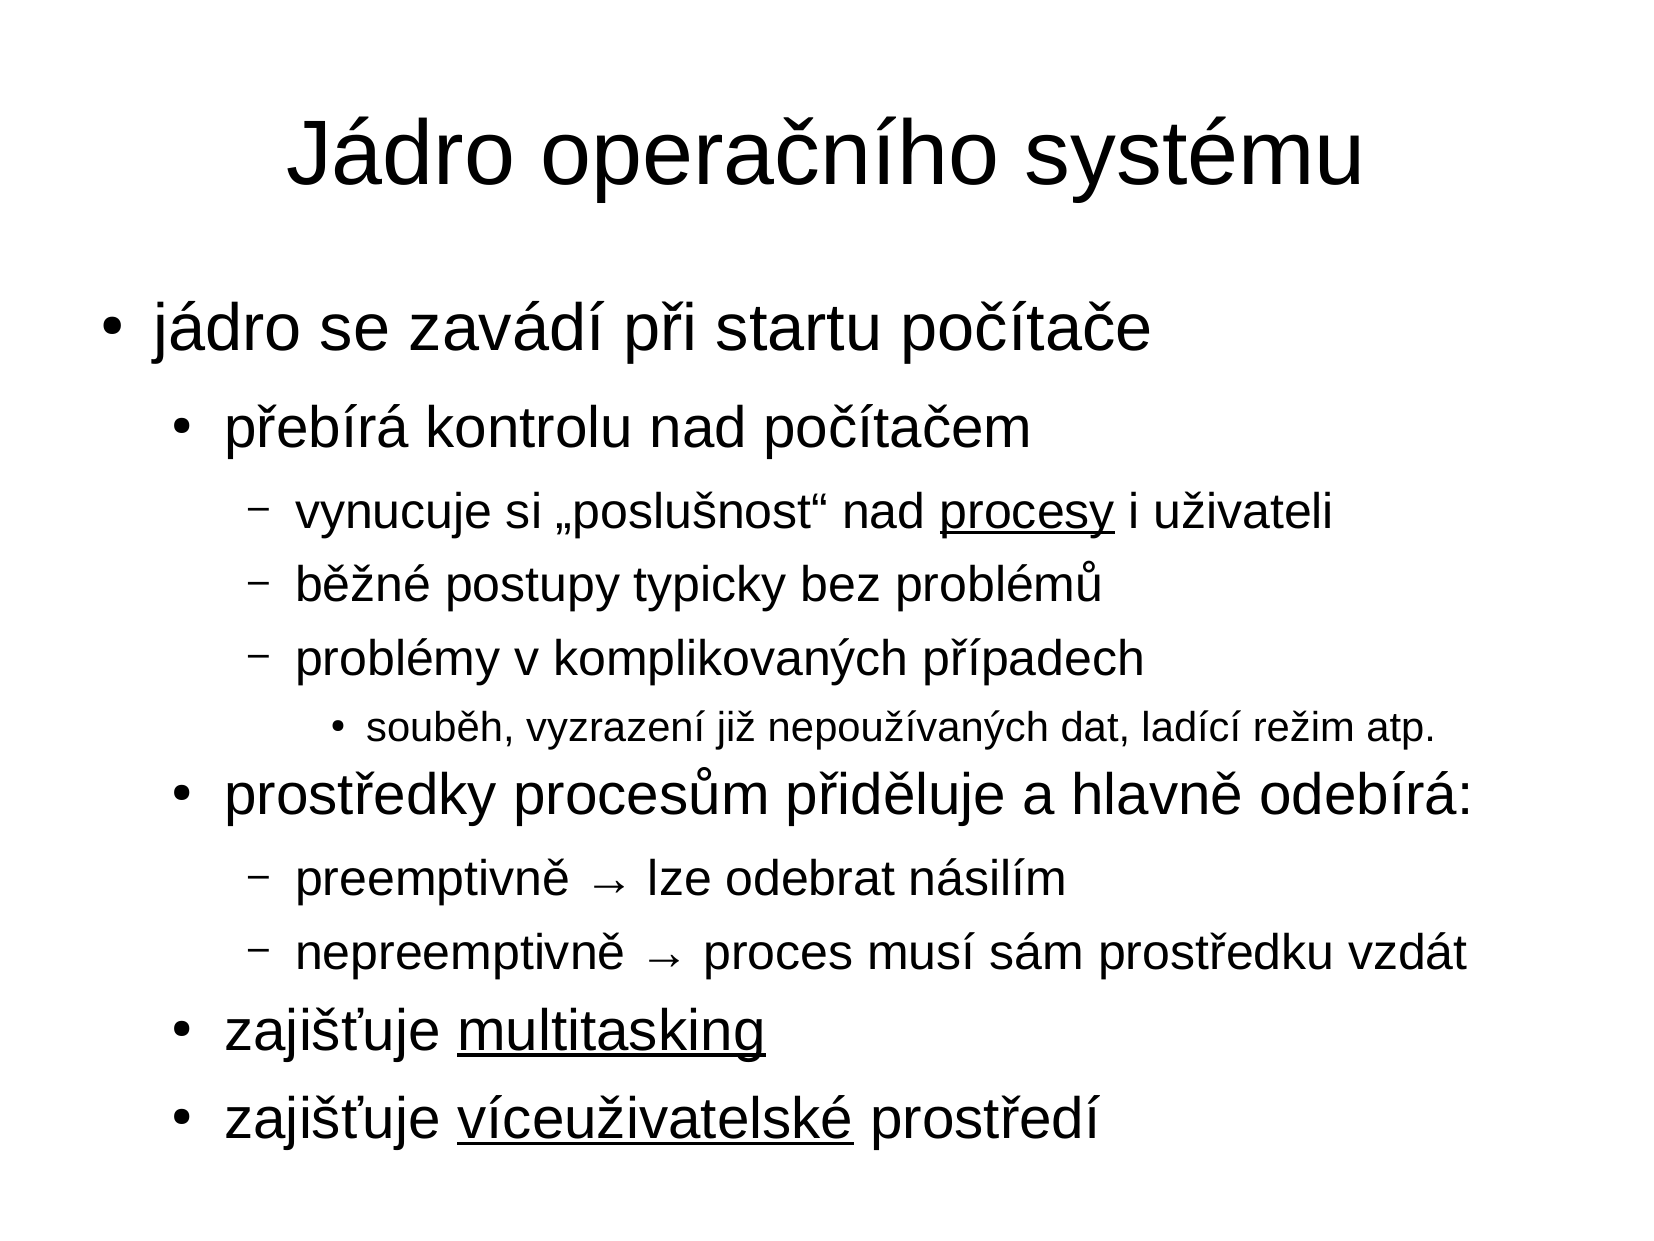

# Jádro operačního systému
jádro se zavádí při startu počítače
přebírá kontrolu nad počítačem
vynucuje si „poslušnost“ nad procesy i uživateli
běžné postupy typicky bez problémů
problémy v komplikovaných případech
souběh, vyzrazení již nepoužívaných dat, ladící režim atp.
prostředky procesům přiděluje a hlavně odebírá:
preemptivně → lze odebrat násilím
nepreemptivně → proces musí sám prostředku vzdát
zajišťuje multitasking
zajišťuje víceuživatelské prostředí